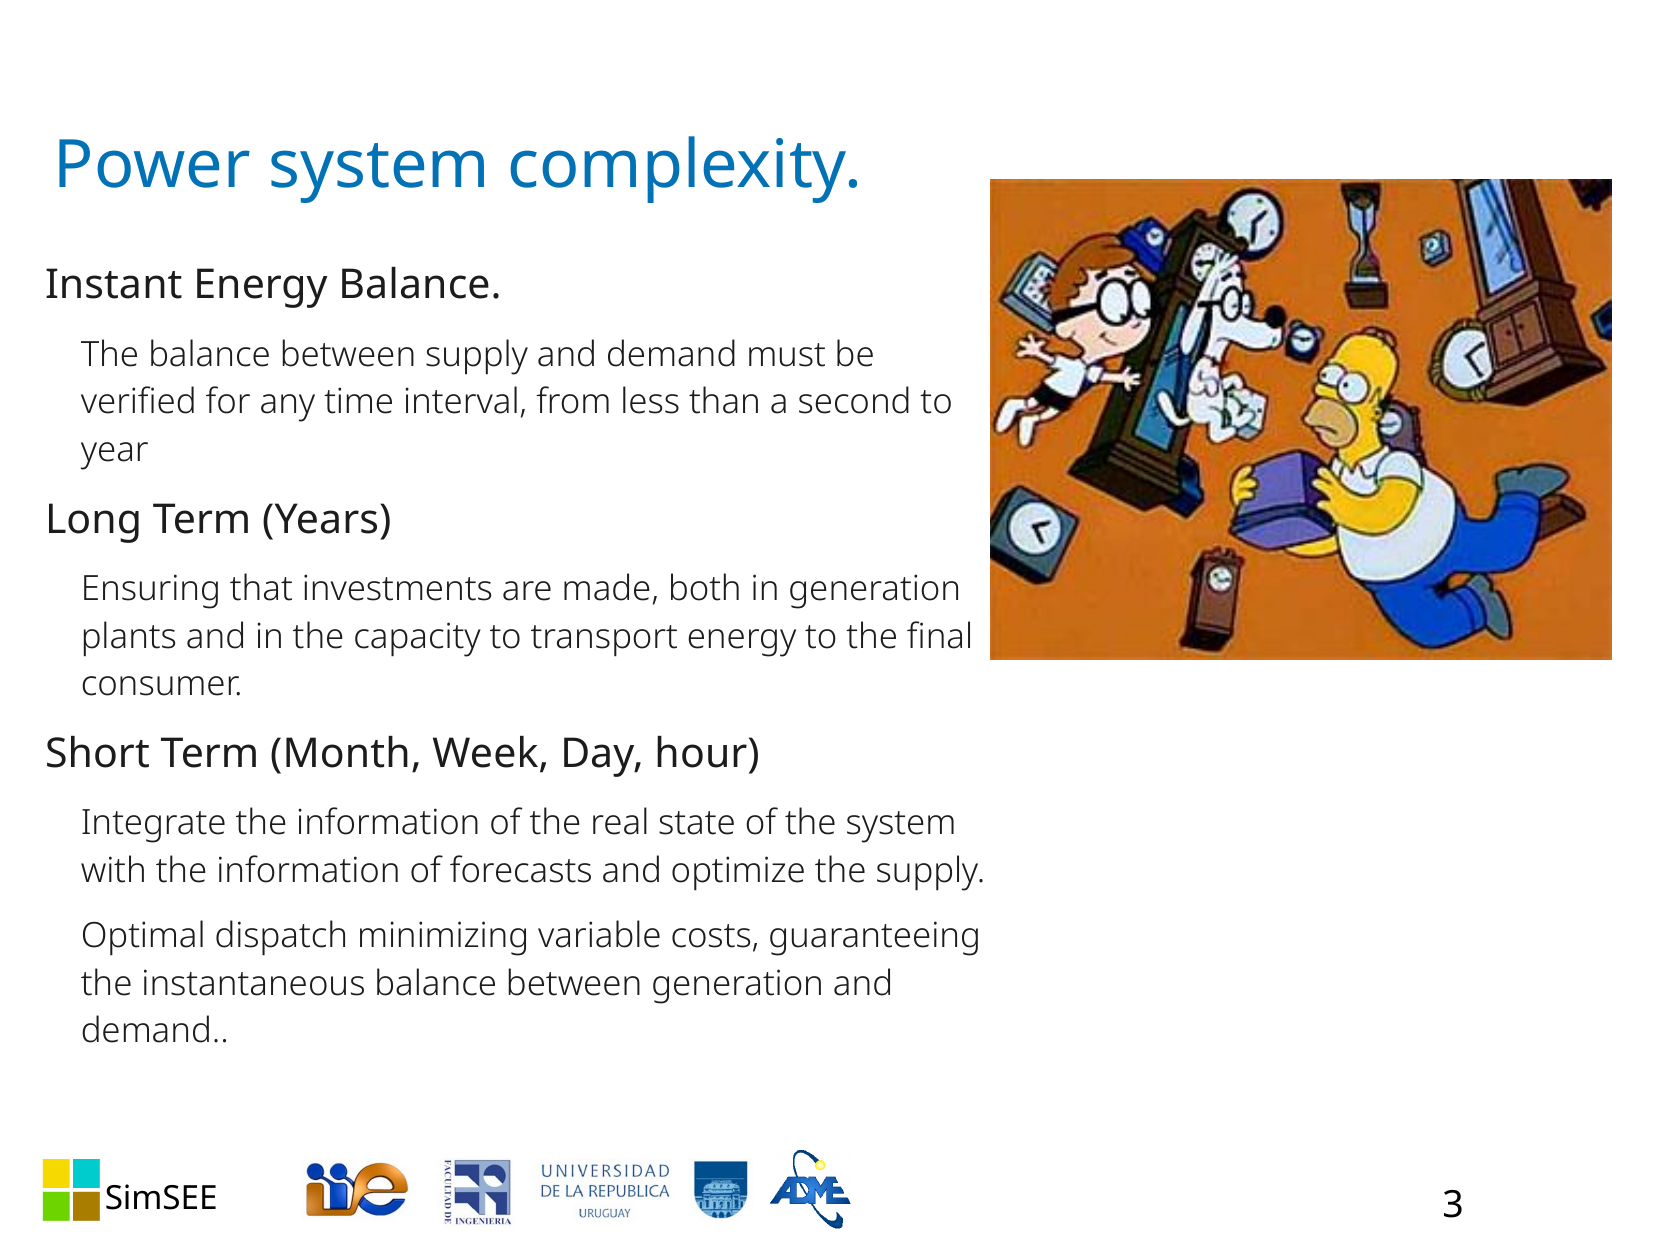

# Power system complexity.
Instant Energy Balance.
The balance between supply and demand must be verified for any time interval, from less than a second to year
Long Term (Years)
Ensuring that investments are made, both in generation plants and in the capacity to transport energy to the final consumer.
Short Term (Month, Week, Day, hour)
Integrate the information of the real state of the system with the information of forecasts and optimize the supply.
Optimal dispatch minimizing variable costs, guaranteeing the instantaneous balance between generation and demand..